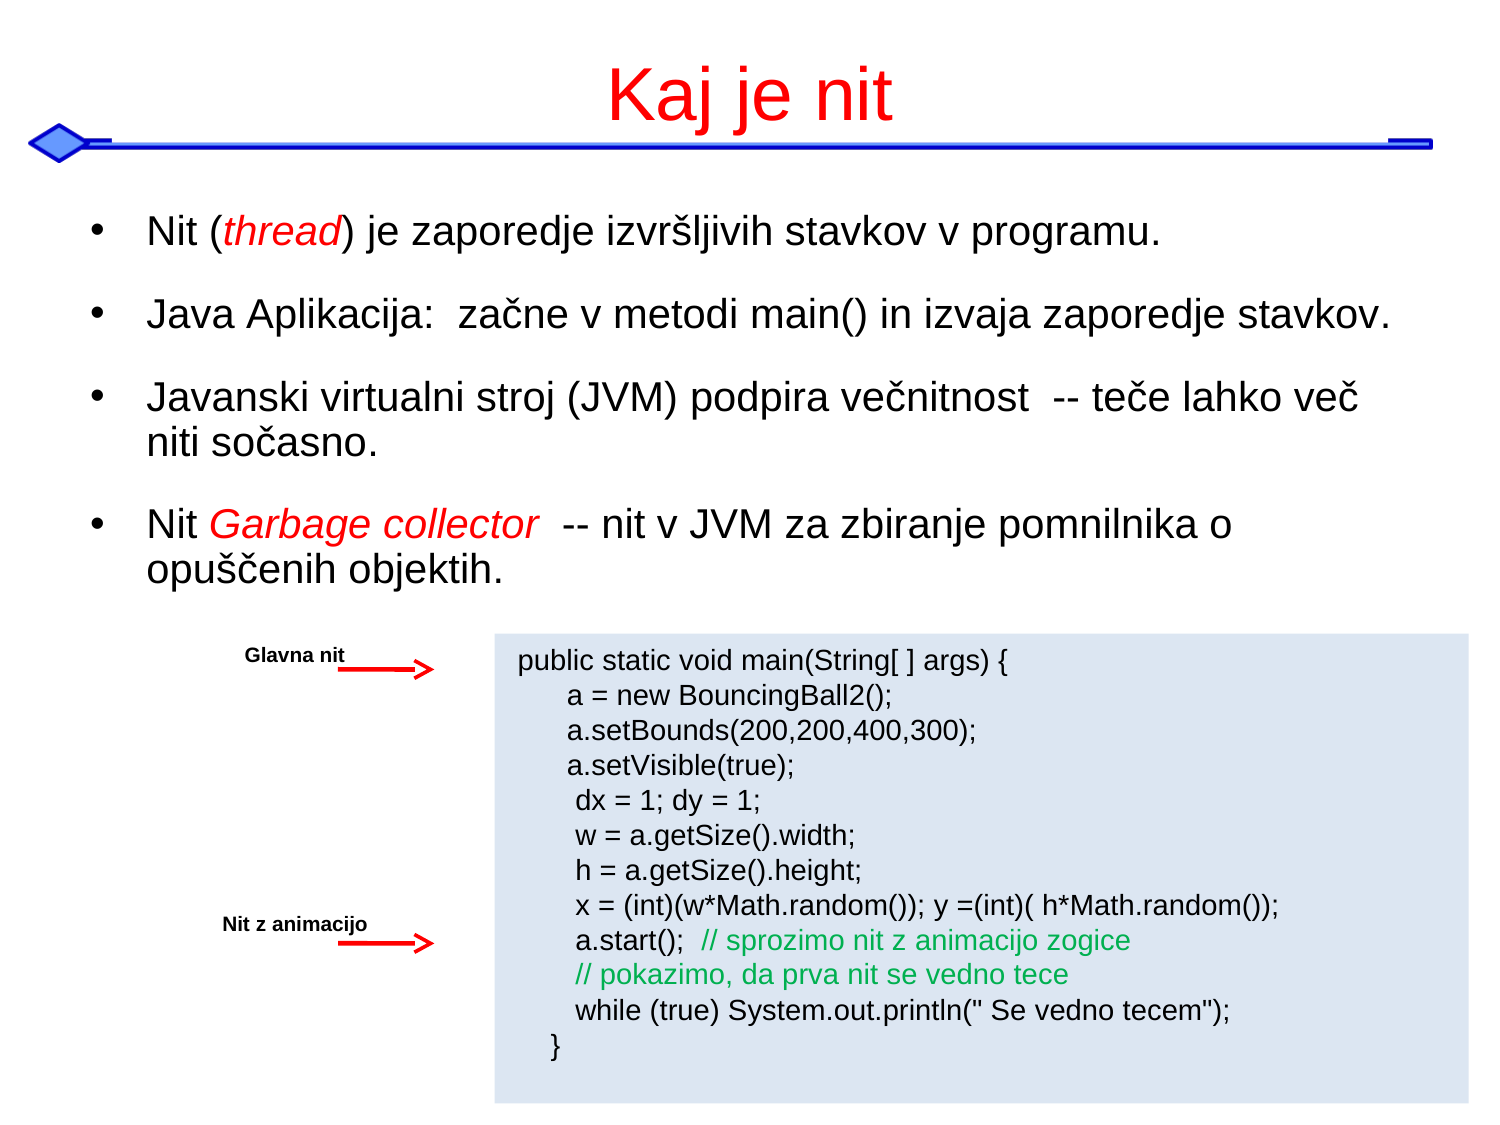

# Kaj je nit
Nit (thread) je zaporedje izvršljivih stavkov v programu.
Java Aplikacija: začne v metodi main() in izvaja zaporedje stavkov.
Javanski virtualni stroj (JVM) podpira večnitnost -- teče lahko več niti sočasno.
Nit Garbage collector -- nit v JVM za zbiranje pomnilnika o opuščenih objektih.
Glavna nit
 public static void main(String[ ] args) {
 a = new BouncingBall2();
 a.setBounds(200,200,400,300);
 a.setVisible(true);
 dx = 1; dy = 1;
 w = a.getSize().width;
 h = a.getSize().height;
 x = (int)(w*Math.random()); y =(int)( h*Math.random());
 a.start(); // sprozimo nit z animacijo zogice
 // pokazimo, da prva nit se vedno tece
 while (true) System.out.println(" Se vedno tecem");
 }
Nit z animacijo